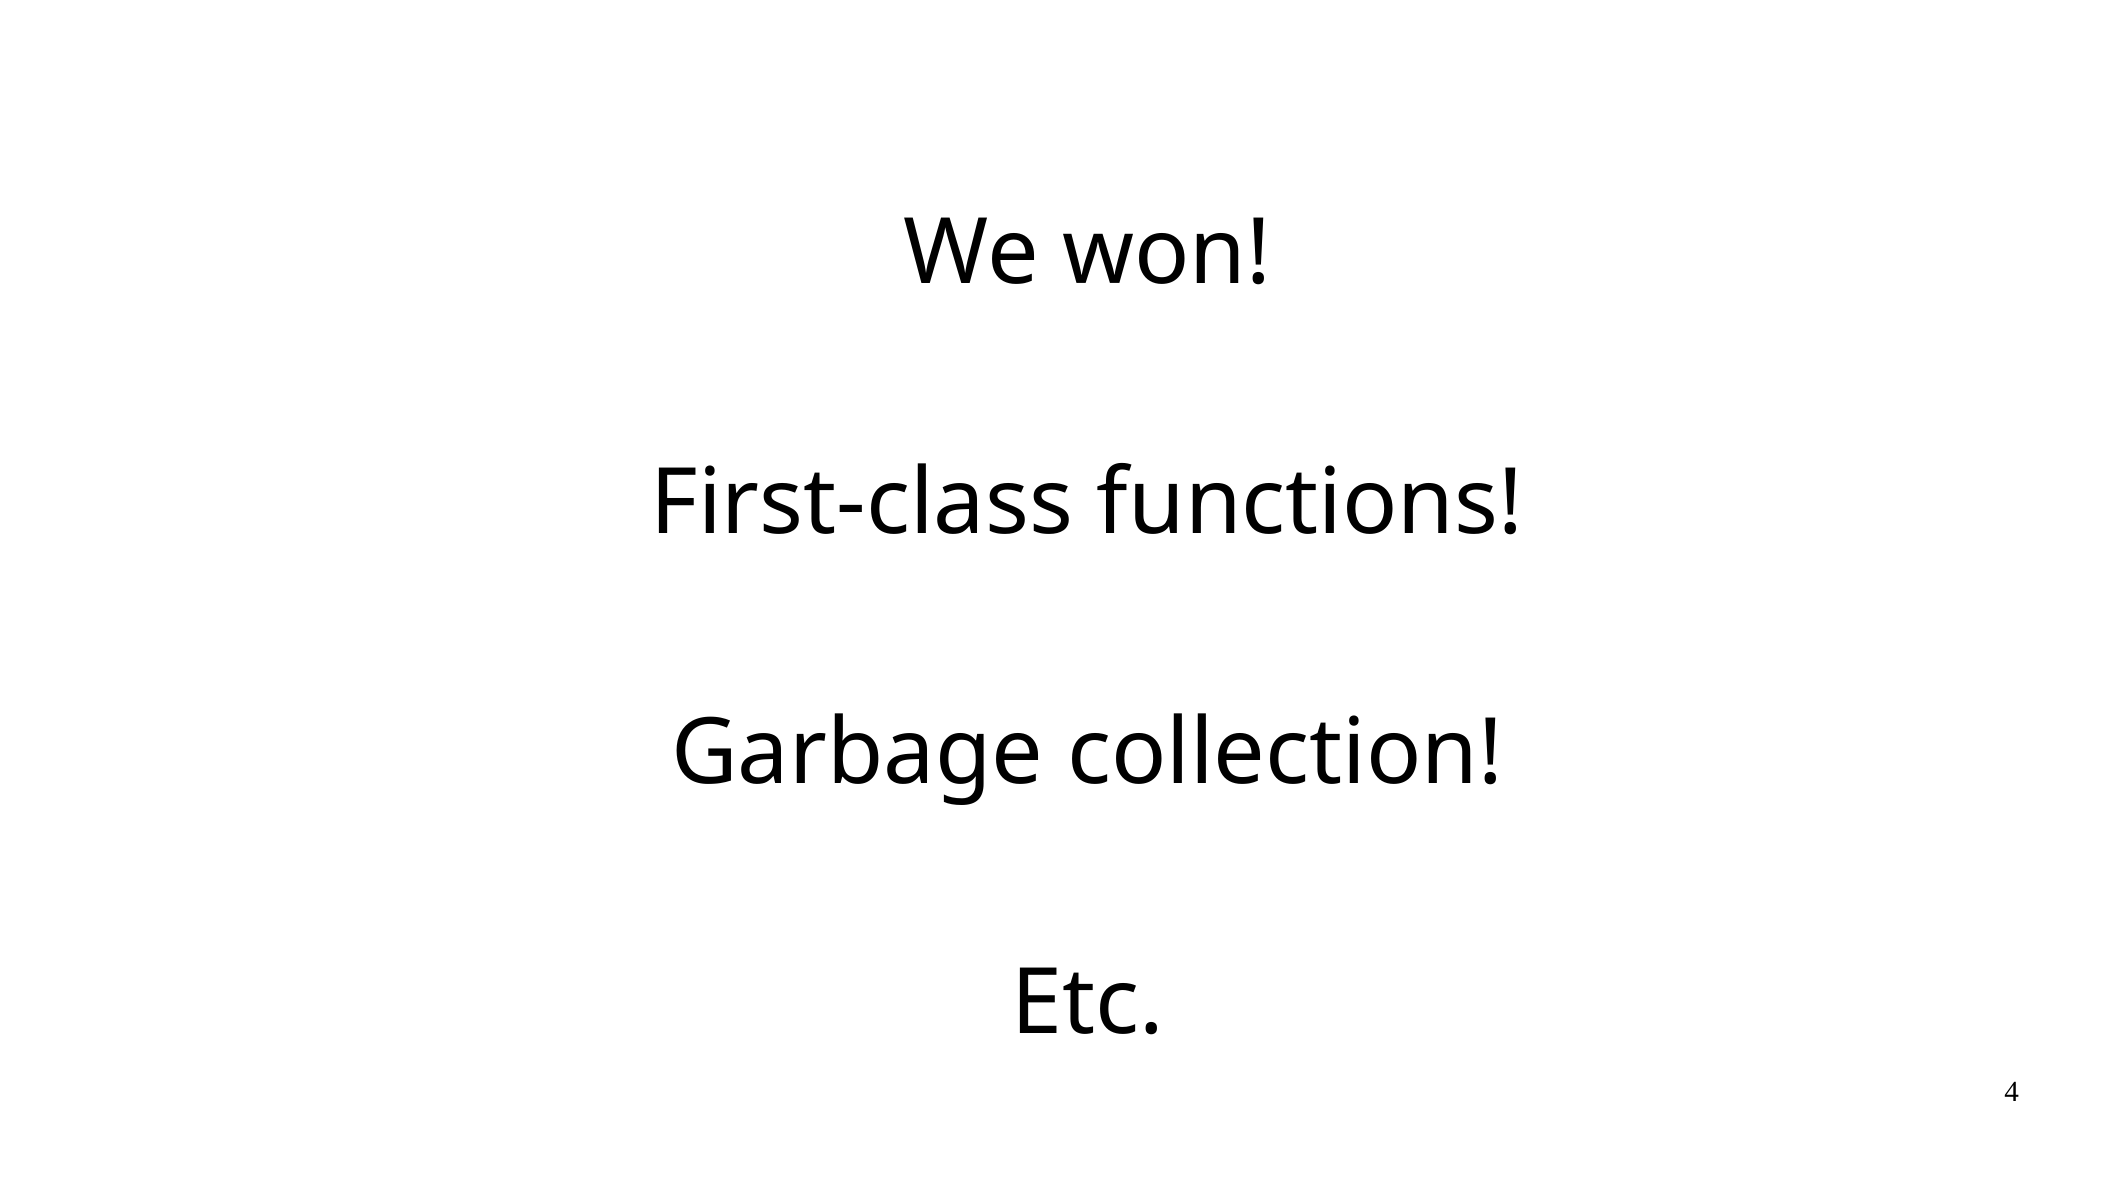

We won!
First-class functions!
Garbage collection!
Etc.
4